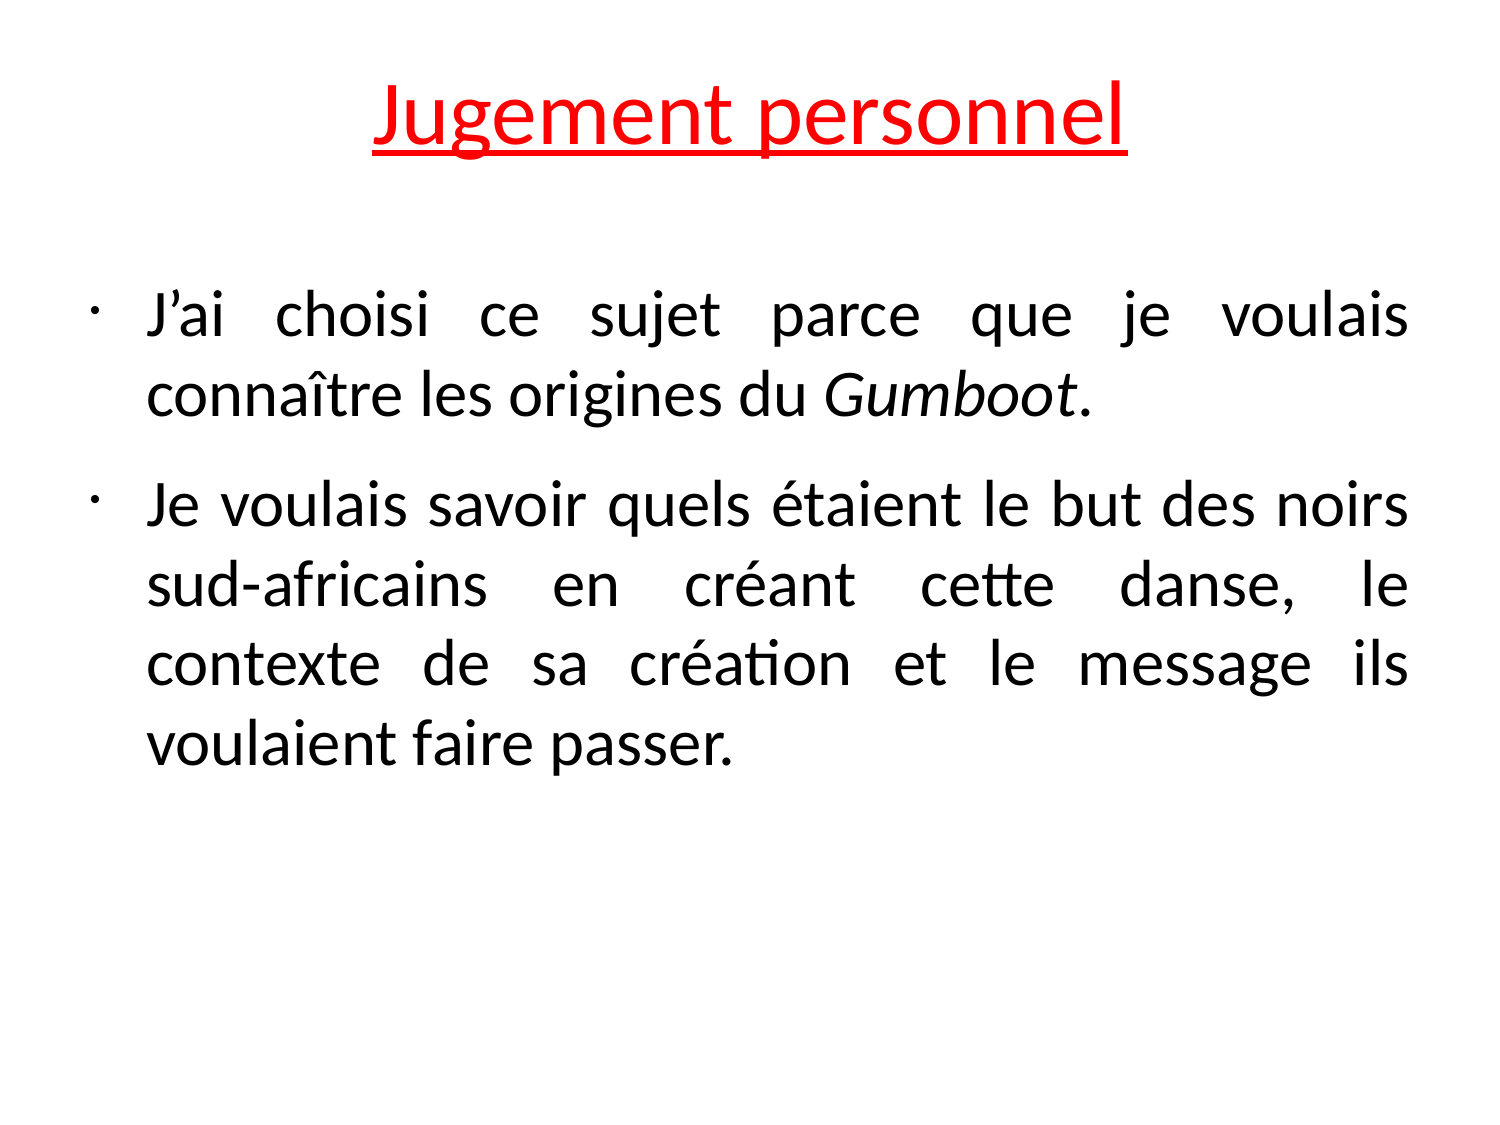

# Jugement personnel
J’ai choisi ce sujet parce que je voulais connaître les origines du Gumboot.
Je voulais savoir quels étaient le but des noirs sud-africains en créant cette danse, le contexte de sa création et le message ils voulaient faire passer.